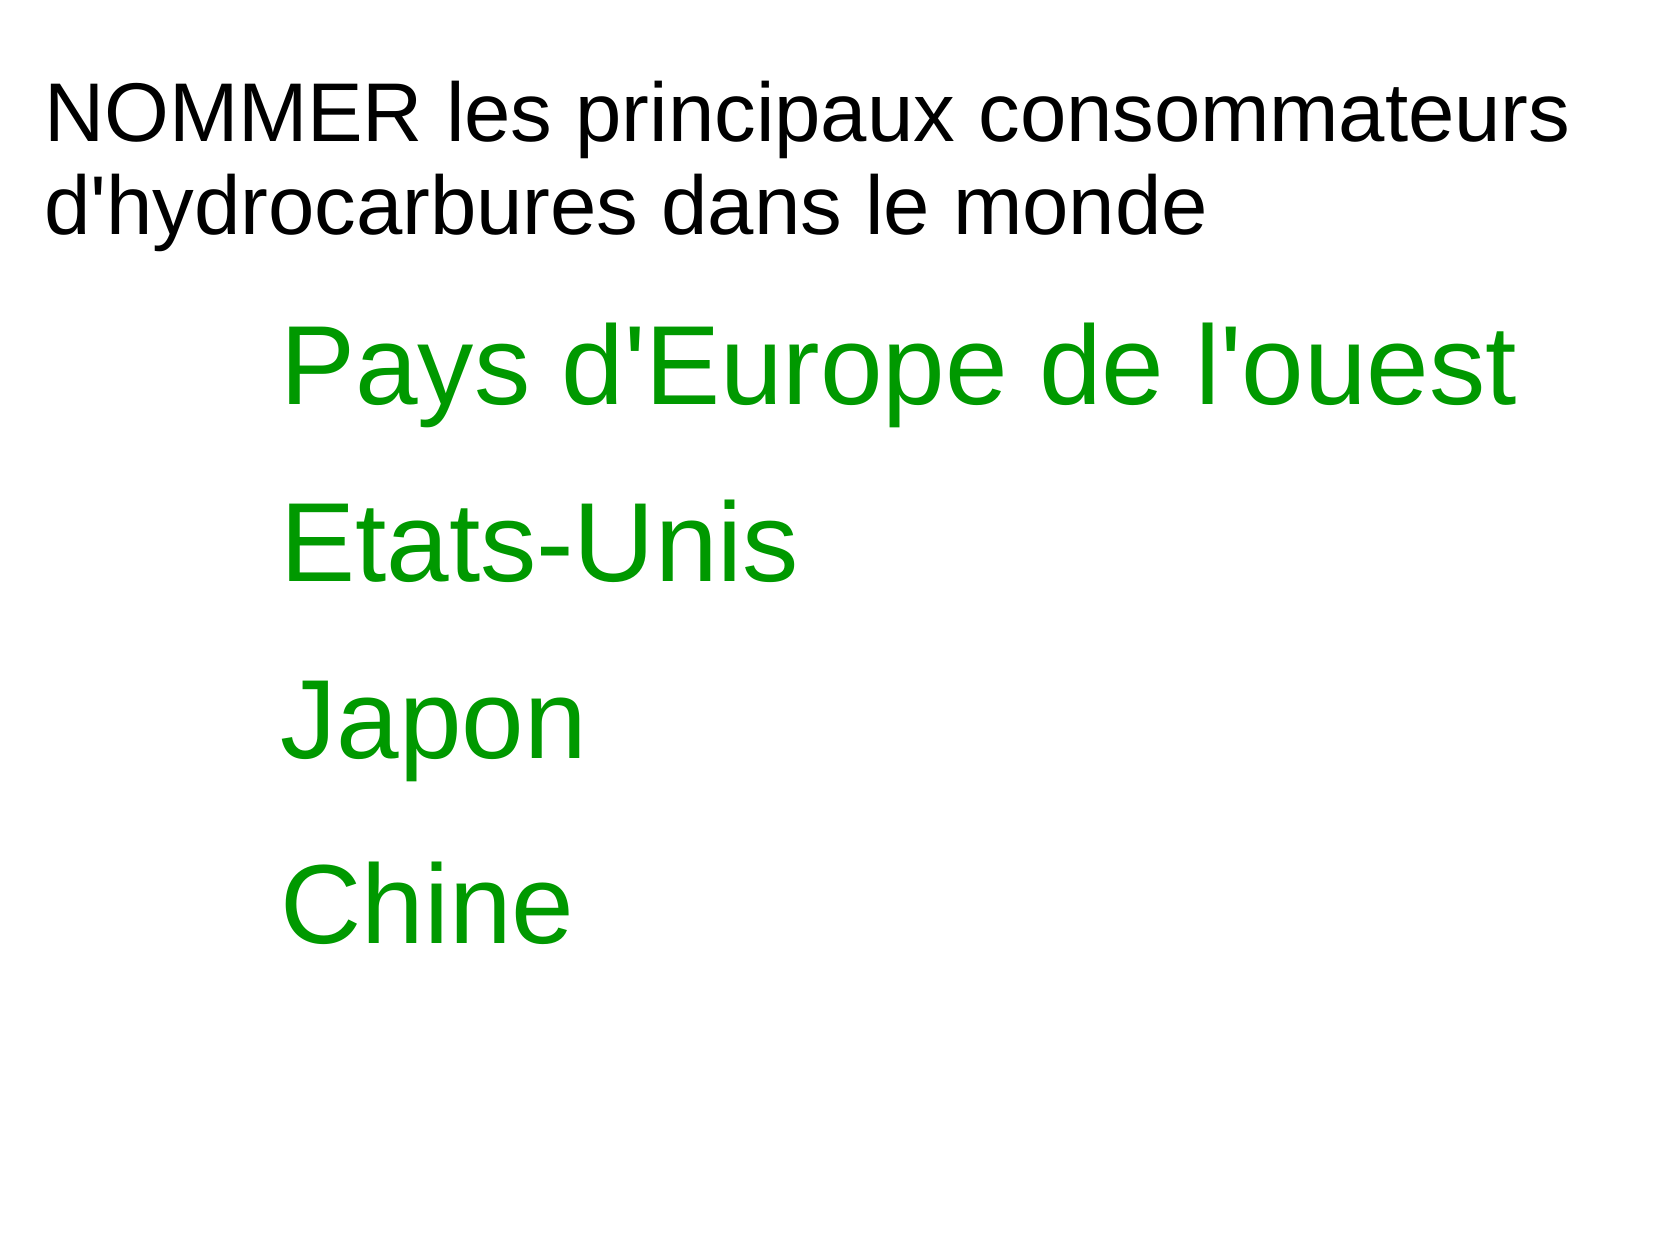

NOMMER les principaux consommateurs d'hydrocarbures dans le monde
Pays d'Europe de l'ouest
Etats-Unis
Japon
Chine